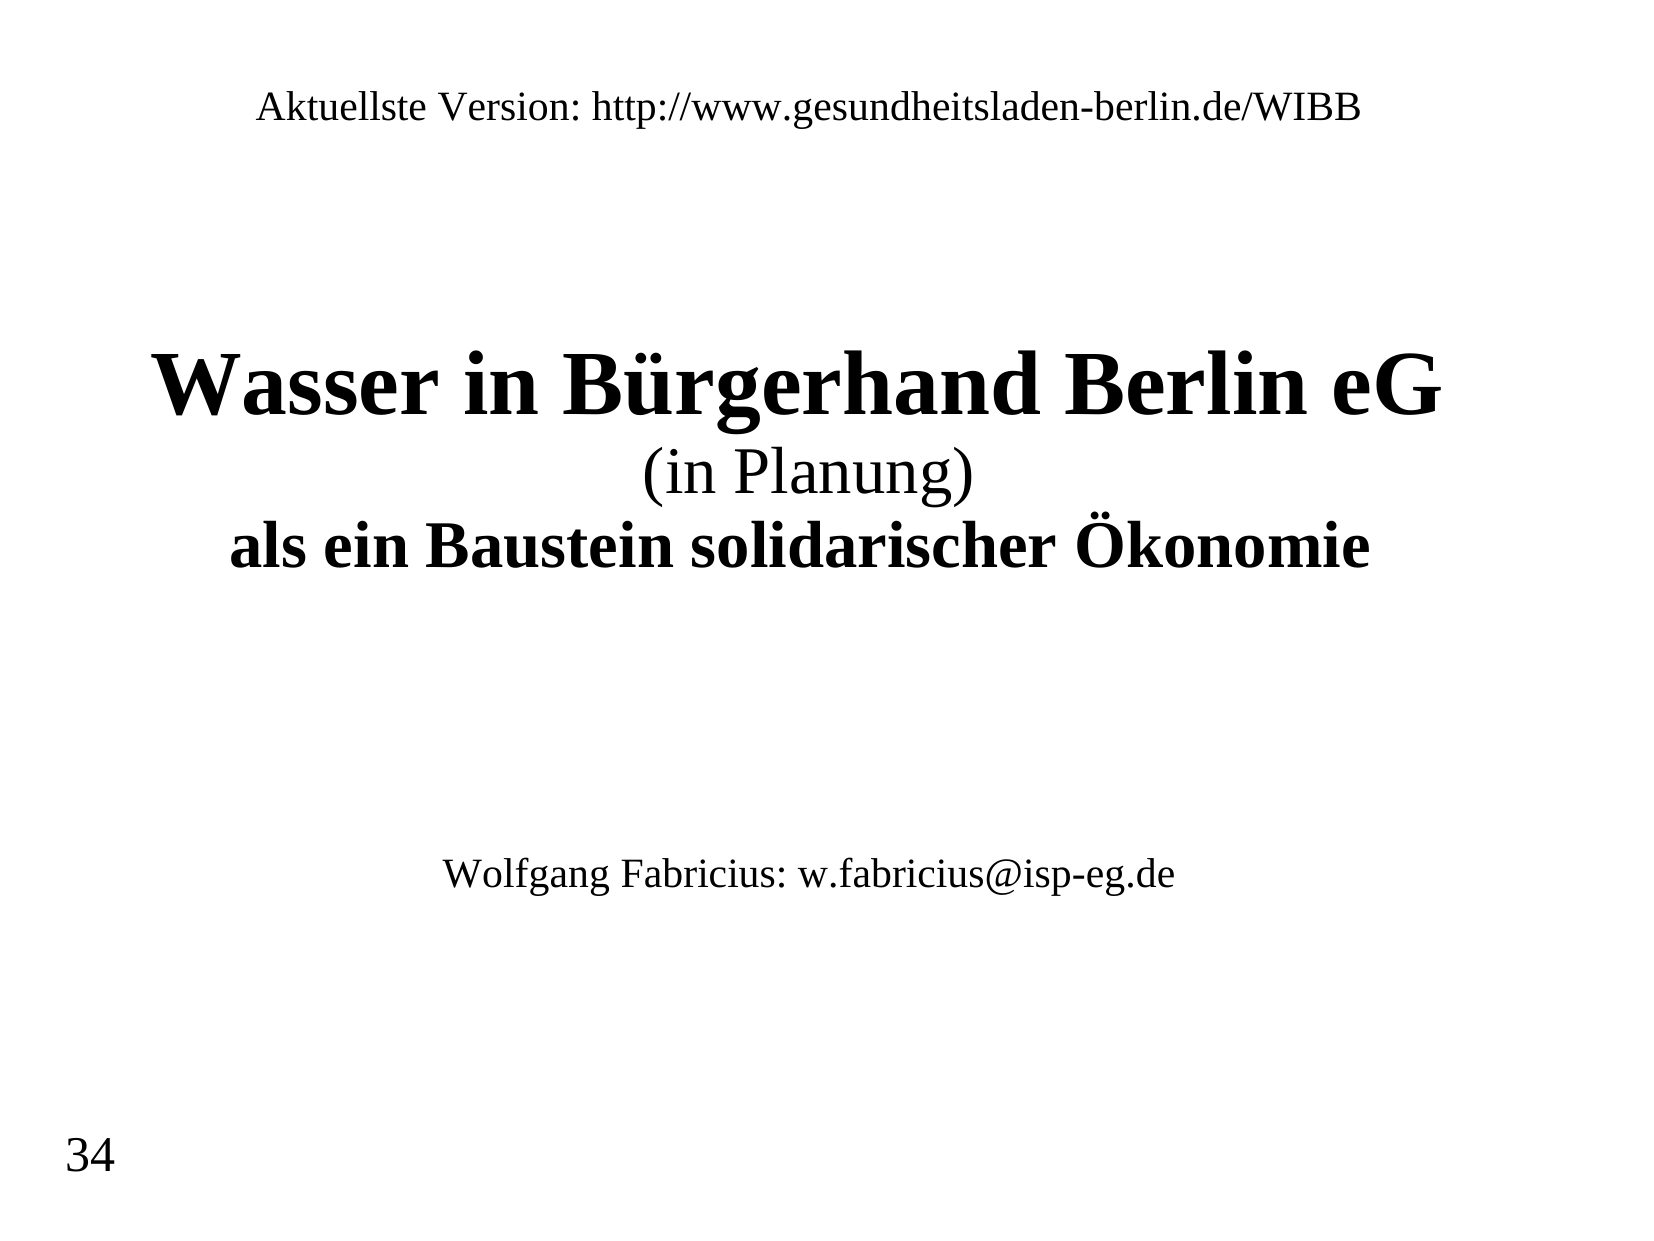

Aktuellste Version: http://www.gesundheitsladen-berlin.de/WIBB
Wasser in Bürgerhand Berlin eG
(in Planung)
als ein Baustein solidarischer Ökonomie
Wolfgang Fabricius: w.fabricius@isp-eg.de